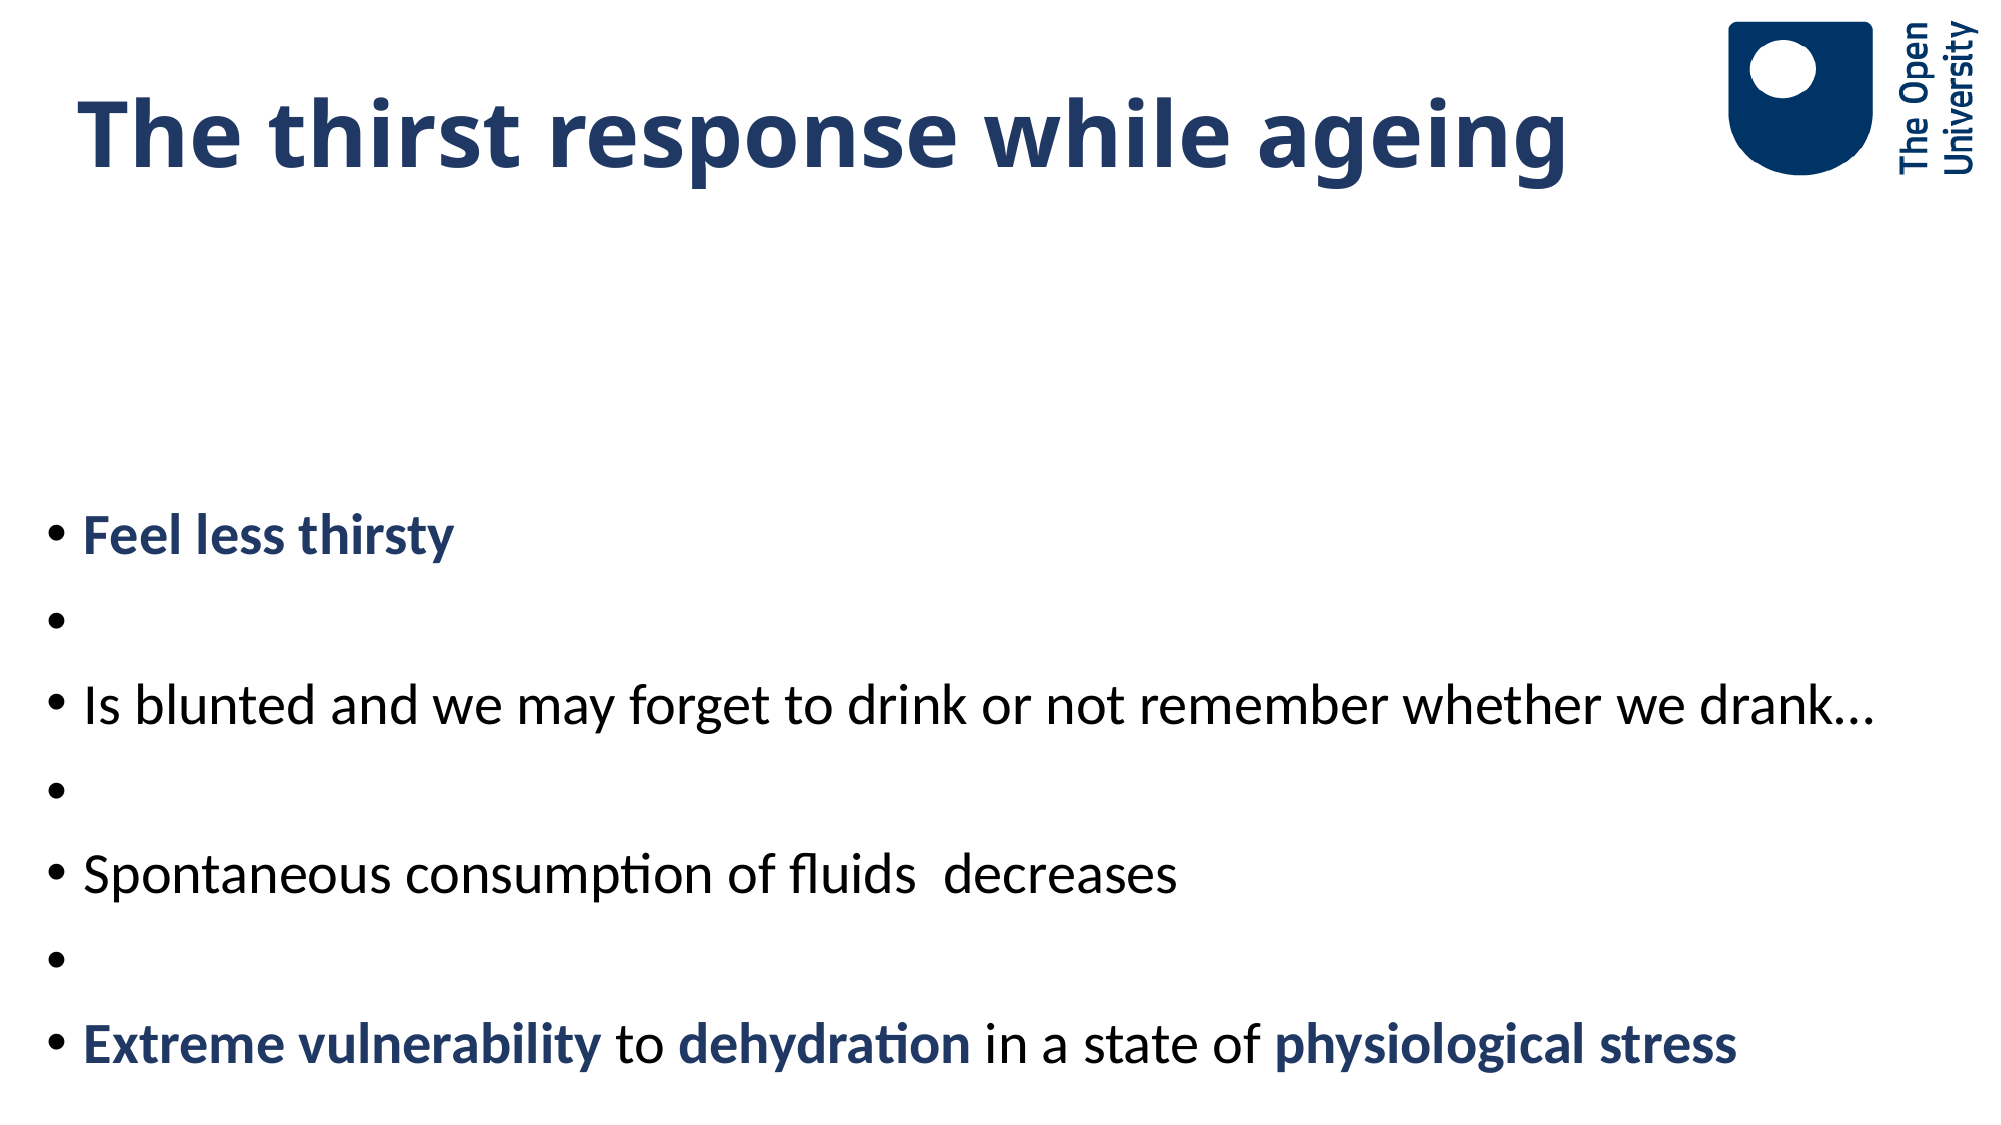

# The thirst response while ageing
Feel less thirsty
Is blunted and we may forget to drink or not remember whether we drank…
Spontaneous consumption of fluids decreases
Extreme vulnerability to dehydration in a state of physiological stress